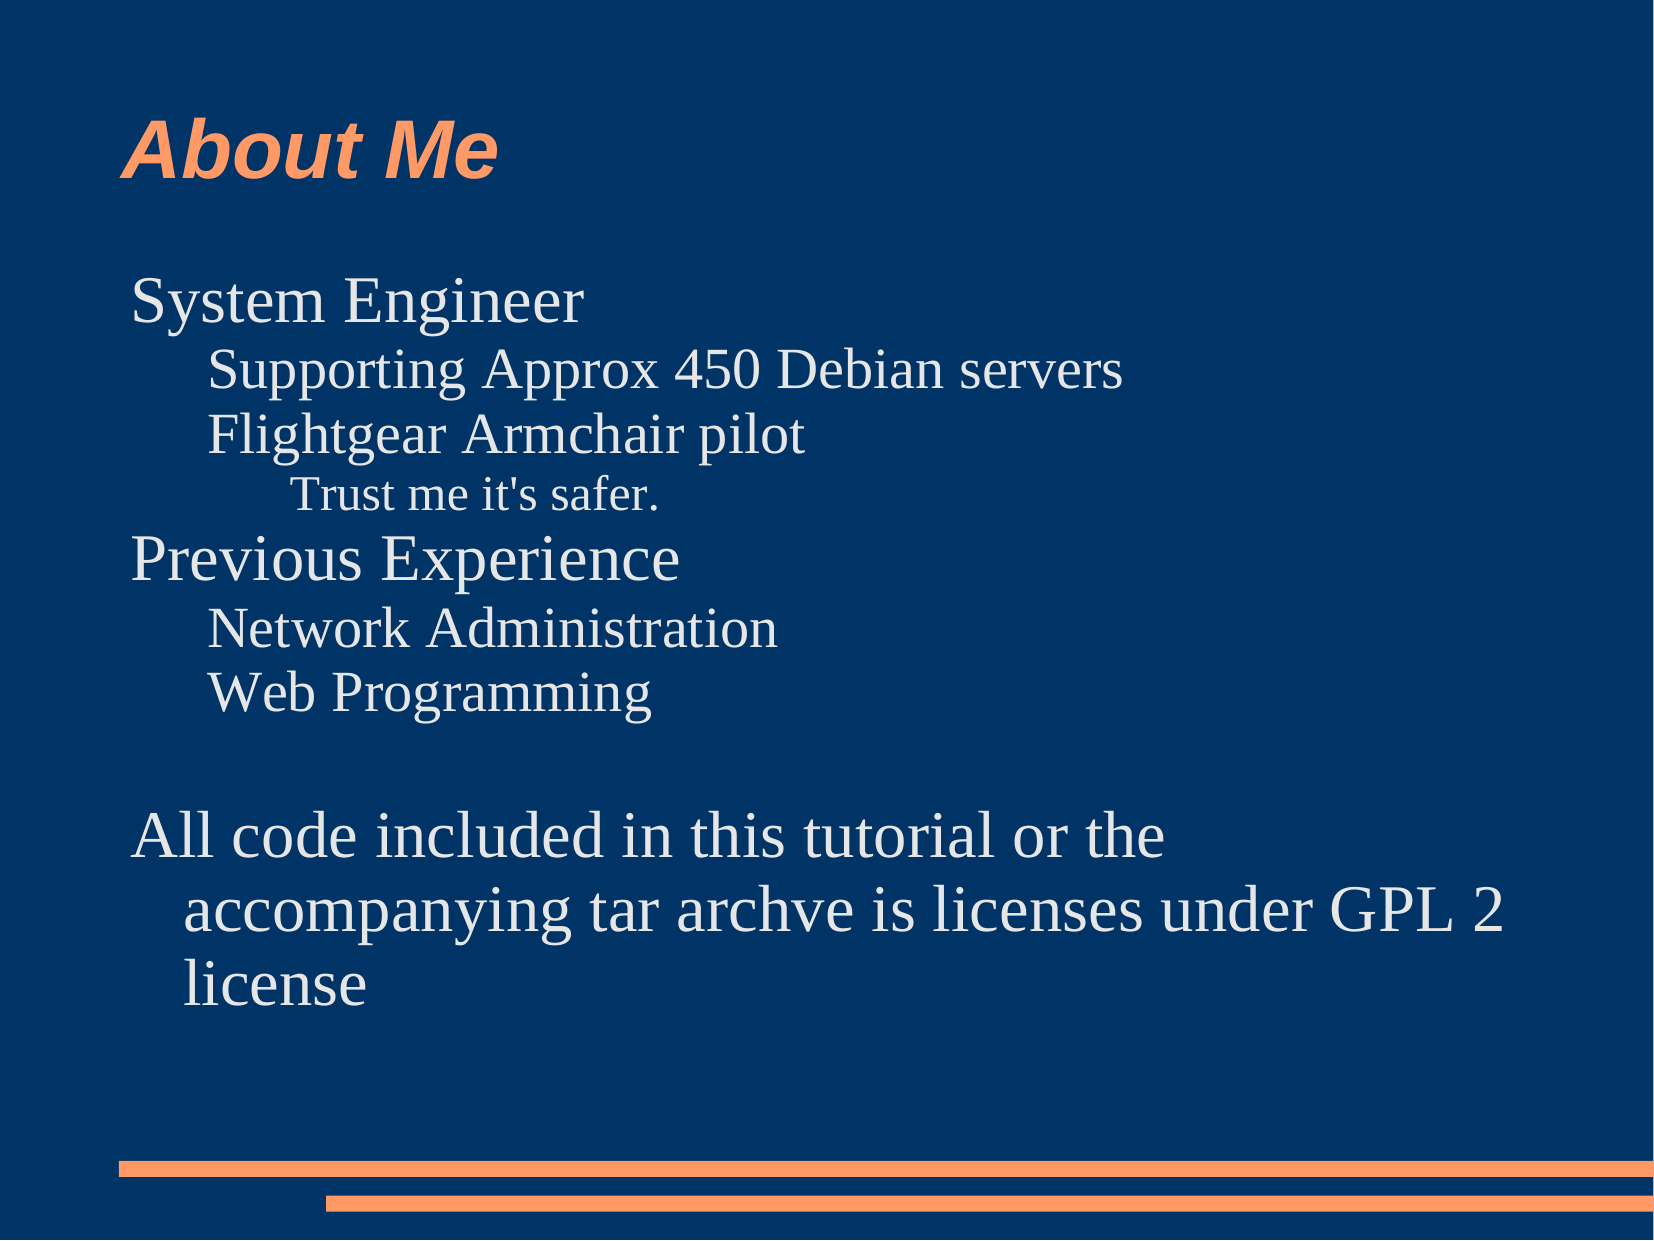

# About Me
System Engineer
Supporting Approx 450 Debian servers
Flightgear Armchair pilot
Trust me it's safer.
Previous Experience
Network Administration
Web Programming
All code included in this tutorial or the accompanying tar archve is licenses under GPL 2 license